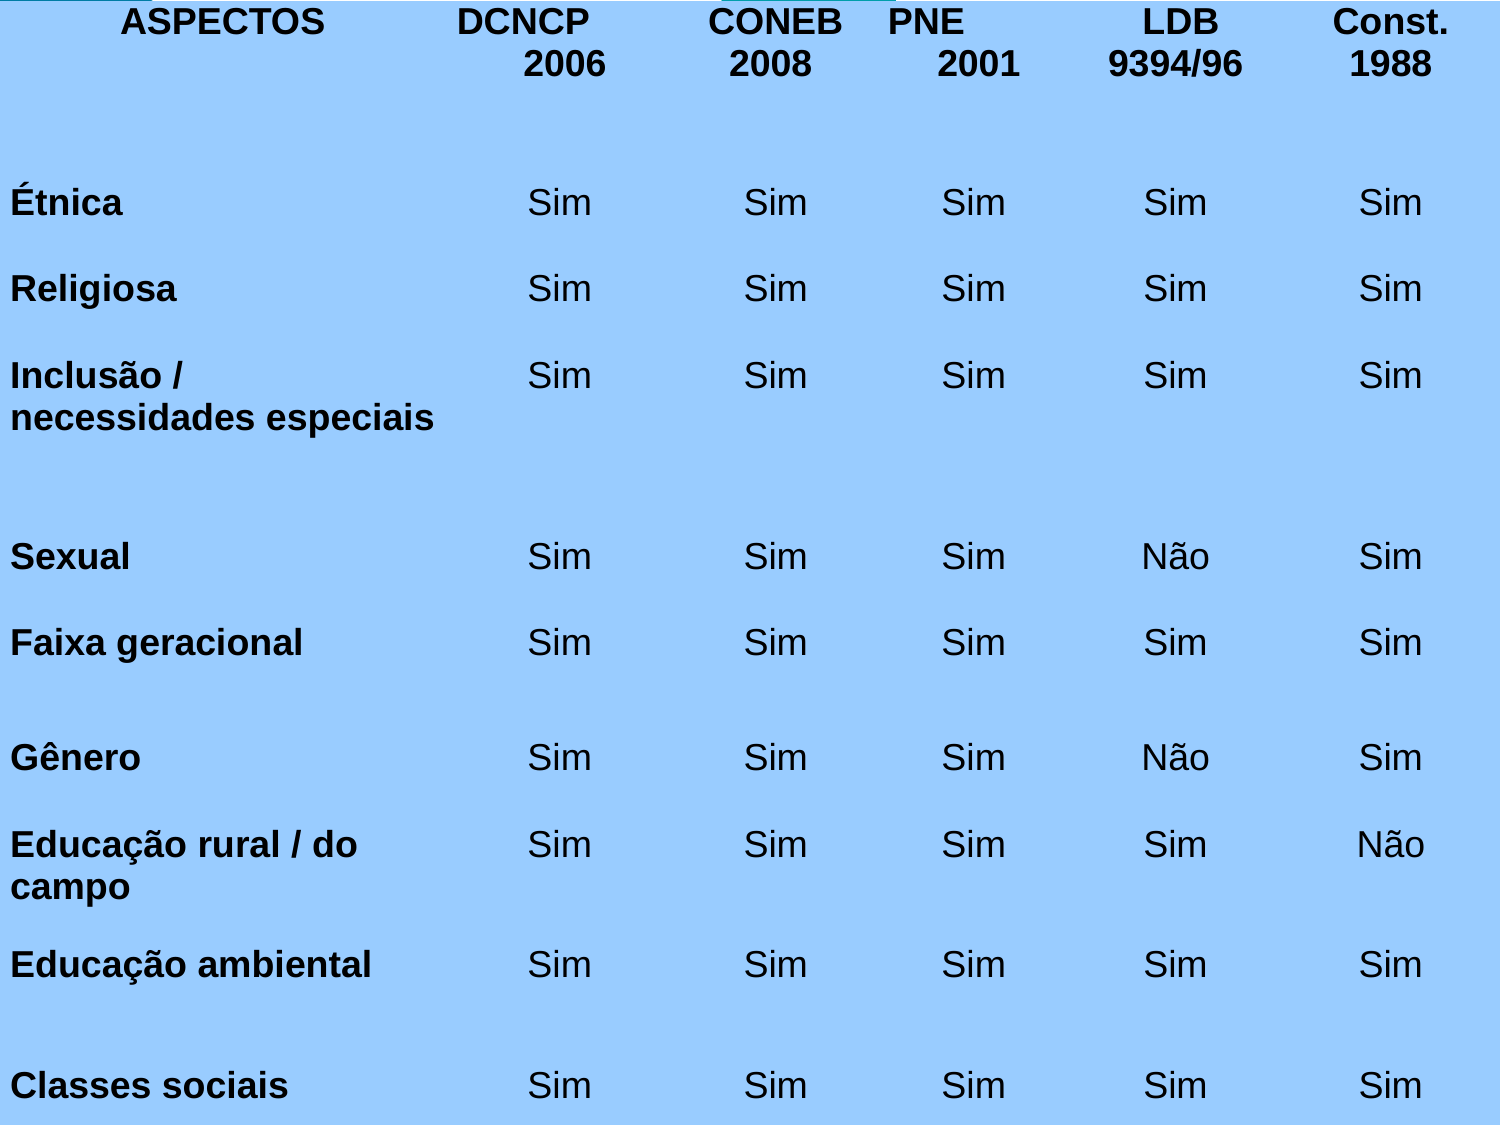

| ASPECTOS | DCNCP 2006 | CONEB 2008 | PNE 2001 | LDB 9394/96 | Const. 1988 |
| --- | --- | --- | --- | --- | --- |
| Étnica | Sim | Sim | Sim | Sim | Sim |
| Religiosa | Sim | Sim | Sim | Sim | Sim |
| Inclusão / necessidades especiais | Sim | Sim | Sim | Sim | Sim |
| Sexual | Sim | Sim | Sim | Não | Sim |
| Faixa geracional | Sim | Sim | Sim | Sim | Sim |
| Gênero | Sim | Sim | Sim | Não | Sim |
| Educação rural / do campo | Sim | Sim | Sim | Sim | Não |
| Educação ambiental | Sim | Sim | Sim | Sim | Sim |
| Classes sociais | Sim | Sim | Sim | Sim | Sim |